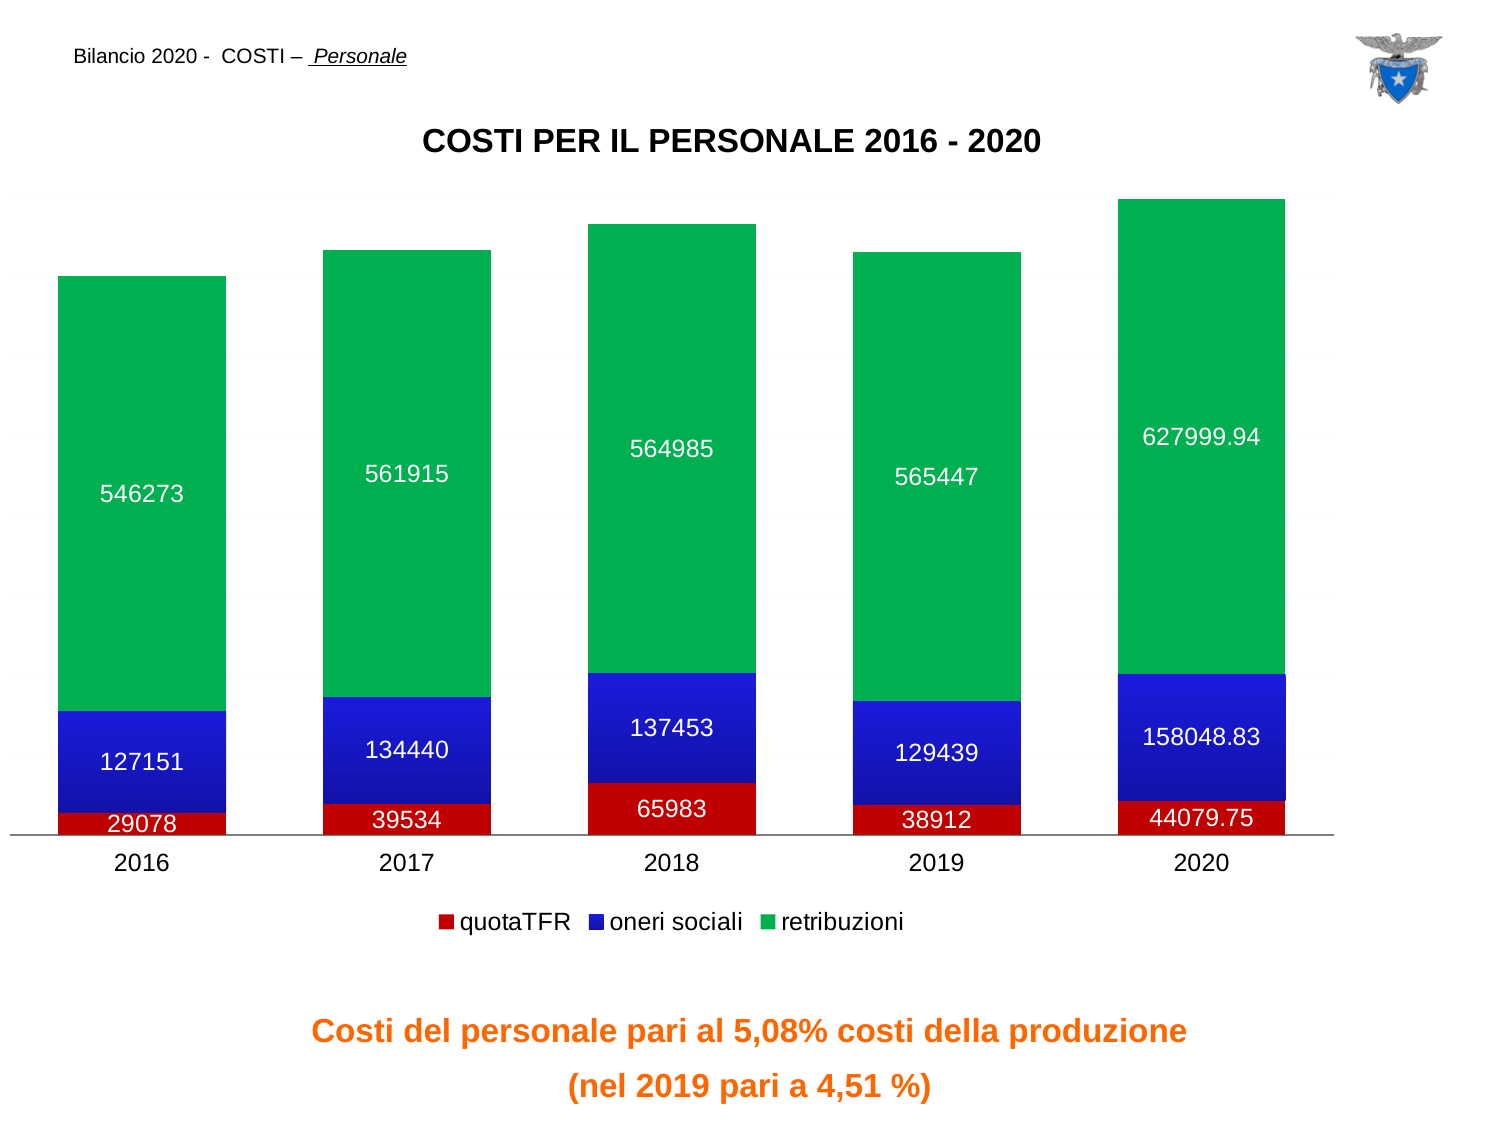

Bilancio 2020 - COSTI – Personale
COSTI PER IL PERSONALE 2016 - 2020
### Chart
| Category | quotaTFR | oneri sociali | retribuzioni |
|---|---|---|---|
| 2016 | 29078.0 | 127151.0 | 546273.0 |
| 2017 | 39534.0 | 134440.0 | 561915.0 |
| 2018 | 65983.0 | 137453.0 | 564985.0 |
| 2019 | 38912.0 | 129439.0 | 565447.0 |
| 2020 | 44079.75 | 158048.83 | 627999.94 |Costi del personale pari al 5,08% costi della produzione
(nel 2019 pari a 4,51 %)